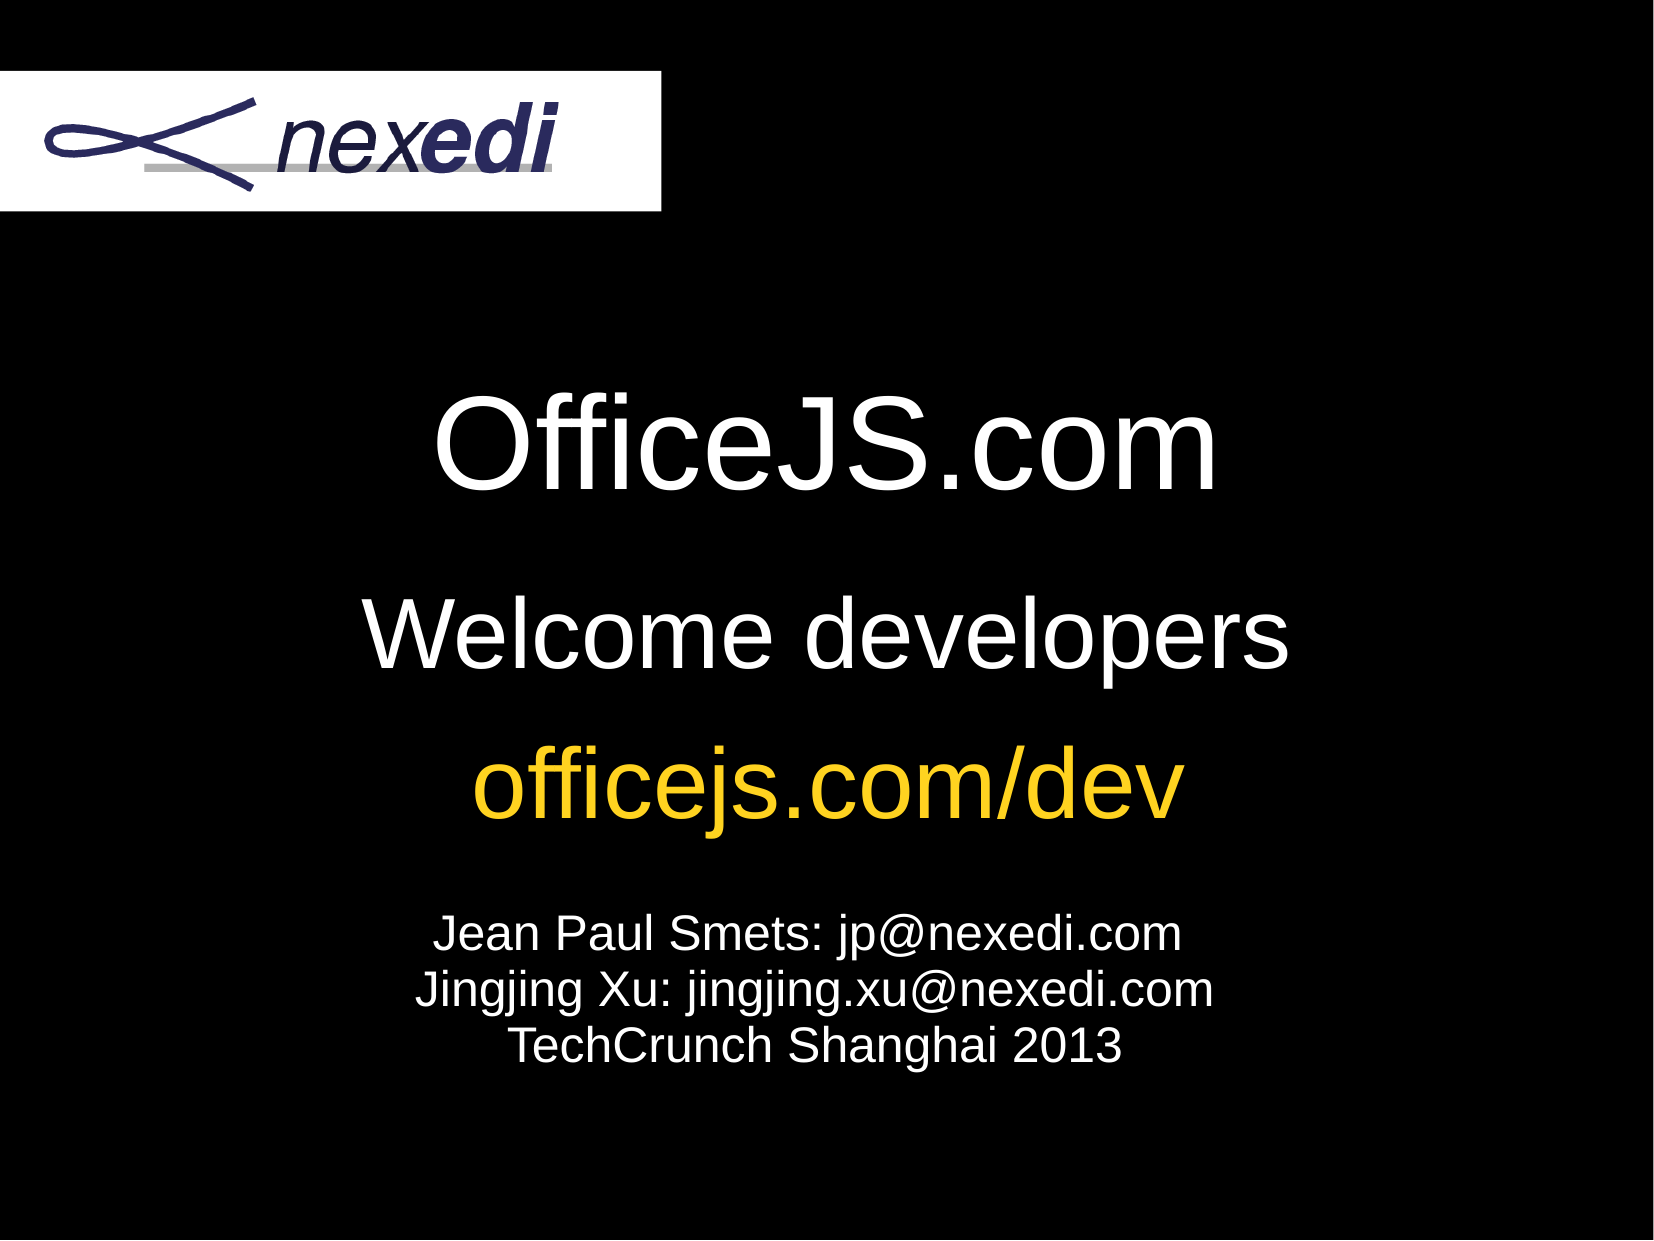

# OfficeJS.com
Welcome developers
officejs.com/dev
Jean Paul Smets: jp@nexedi.com
Jingjing Xu: jingjing.xu@nexedi.com
TechCrunch Shanghai 2013